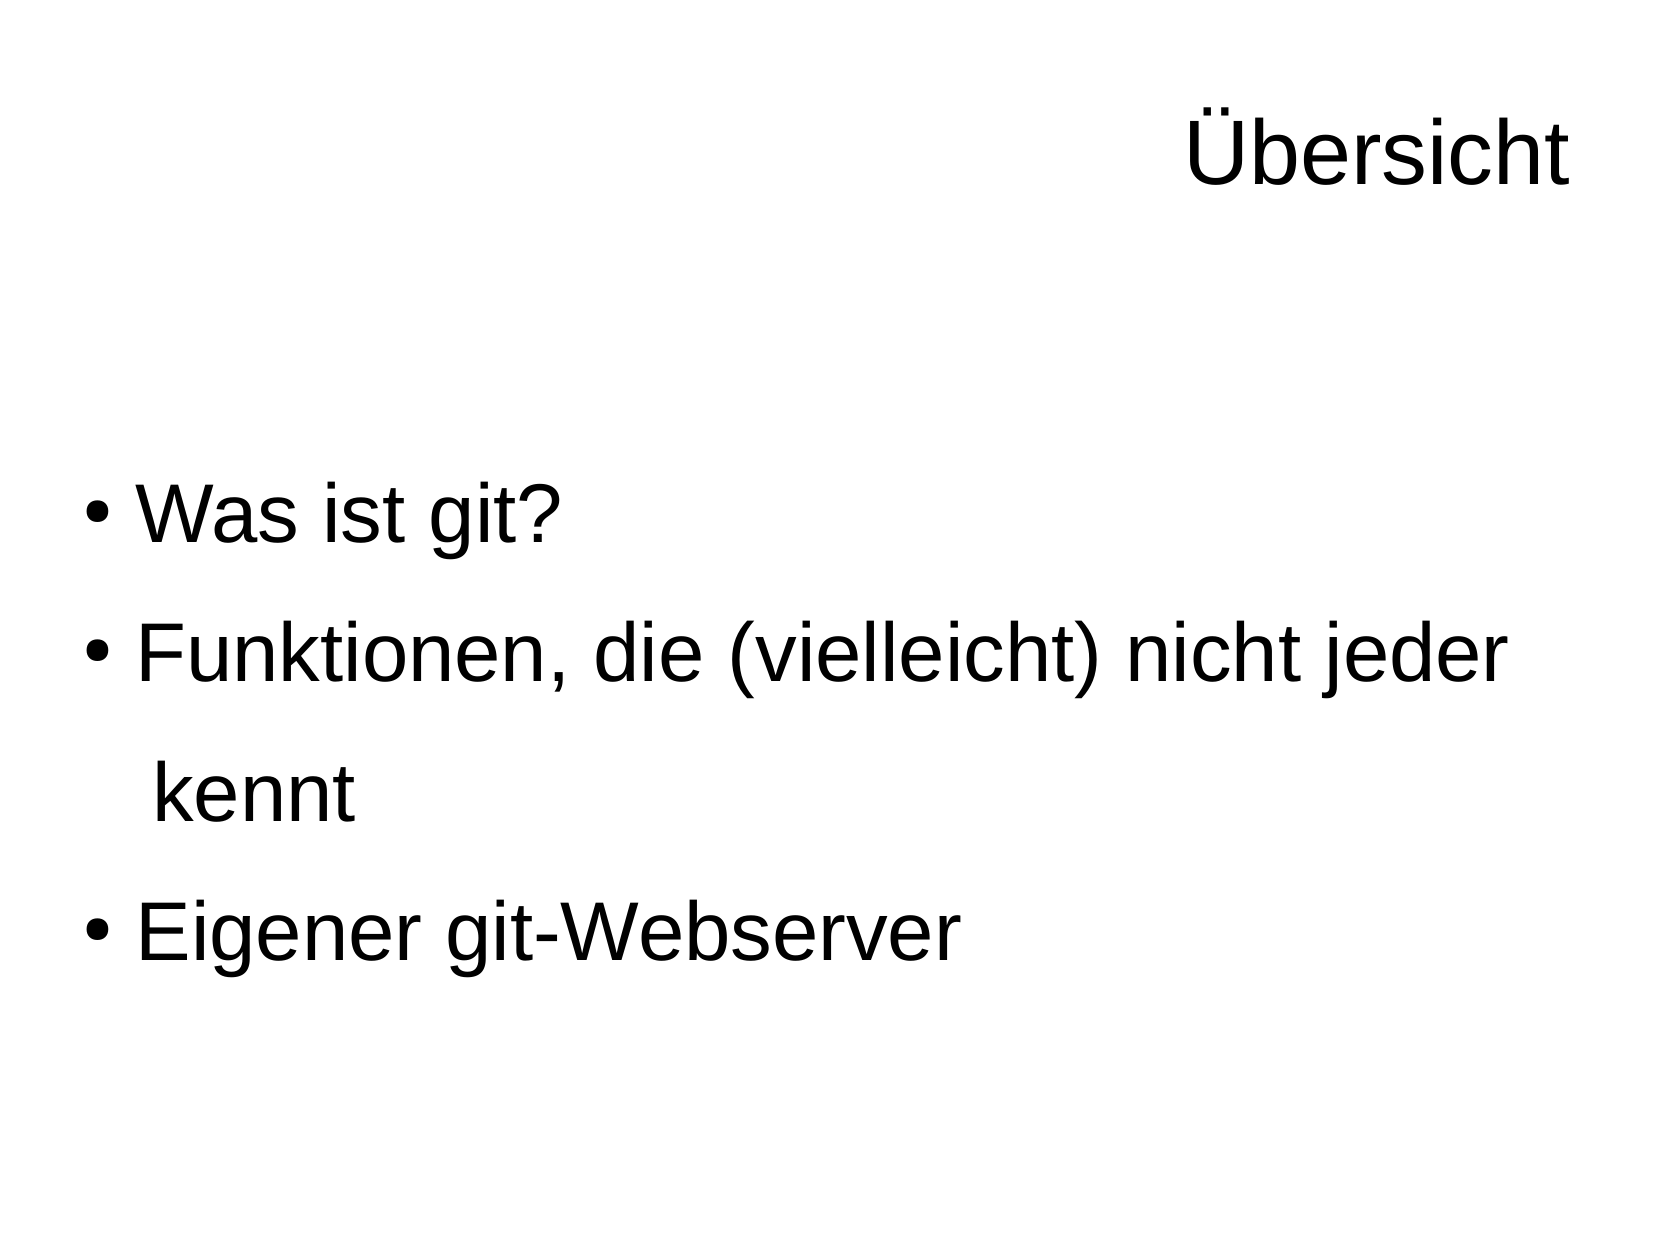

# Übersicht
 Was ist git?
 Funktionen, die (vielleicht) nicht jeder kennt
 Eigener git-Webserver